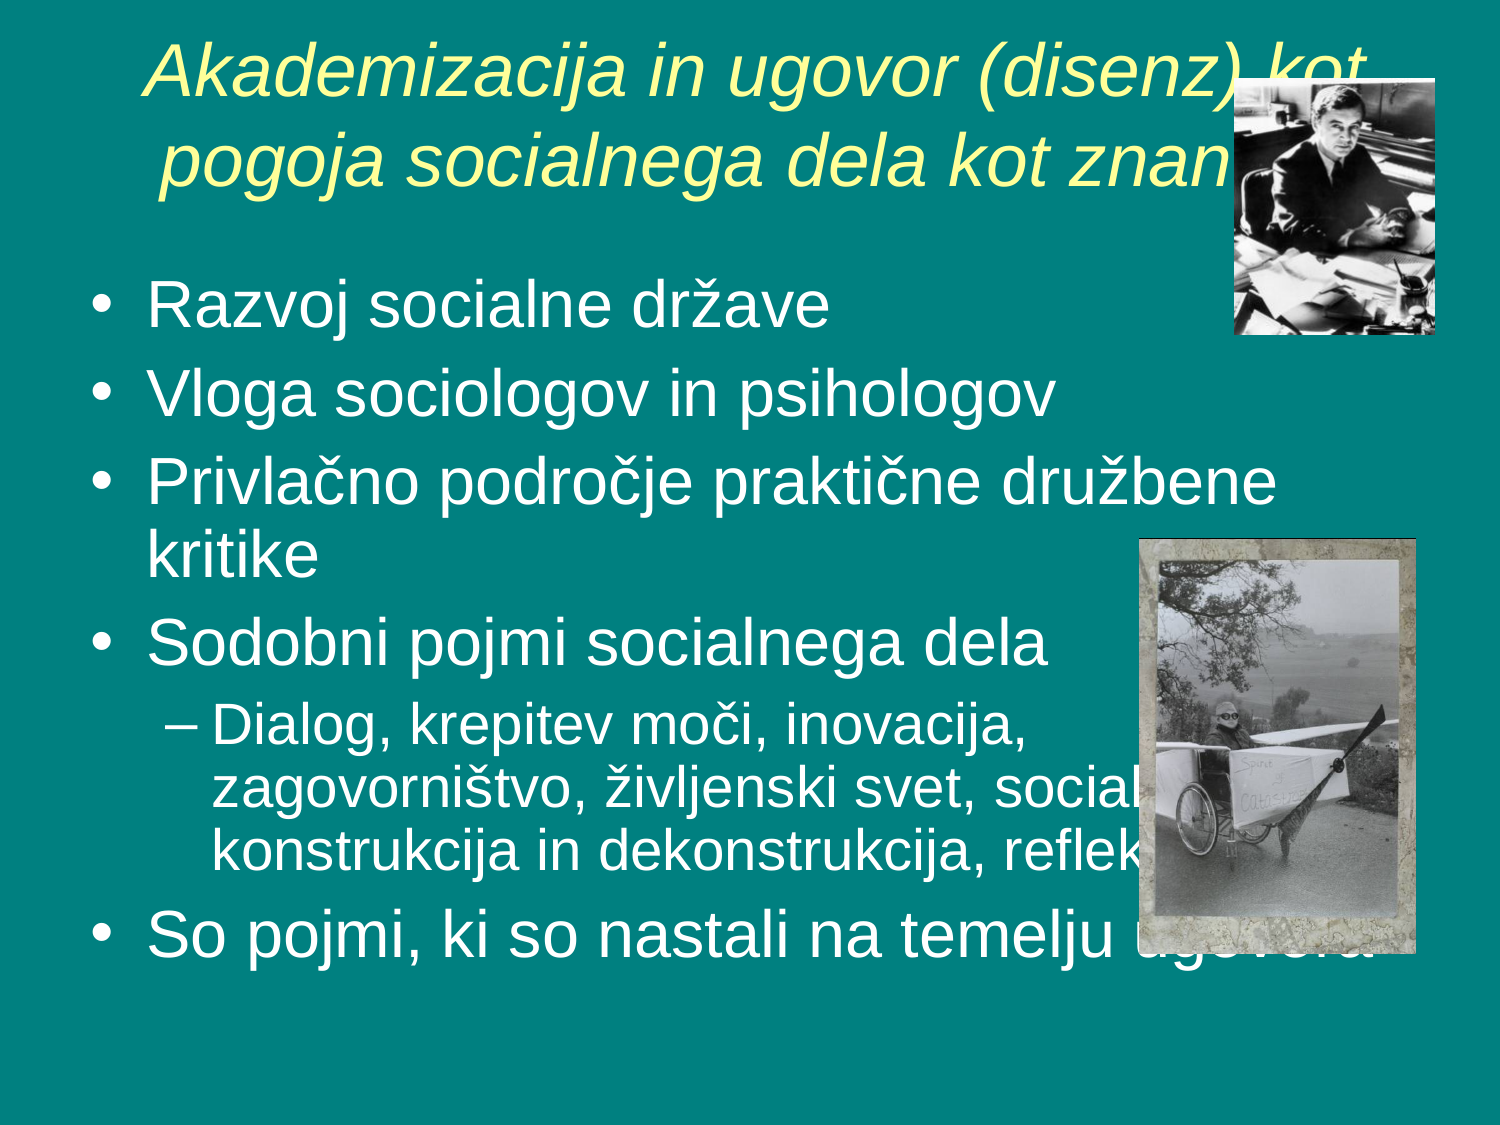

# Akademizacija in ugovor (disenz) kot pogoja socialnega dela kot znanosti
Razvoj socialne države
Vloga sociologov in psihologov
Privlačno področje praktične družbene kritike
Sodobni pojmi socialnega dela
Dialog, krepitev moči, inovacija, zagovorništvo, življenski svet, socialna konstrukcija in dekonstrukcija, refleksija itn.
So pojmi, ki so nastali na temelju ugovora